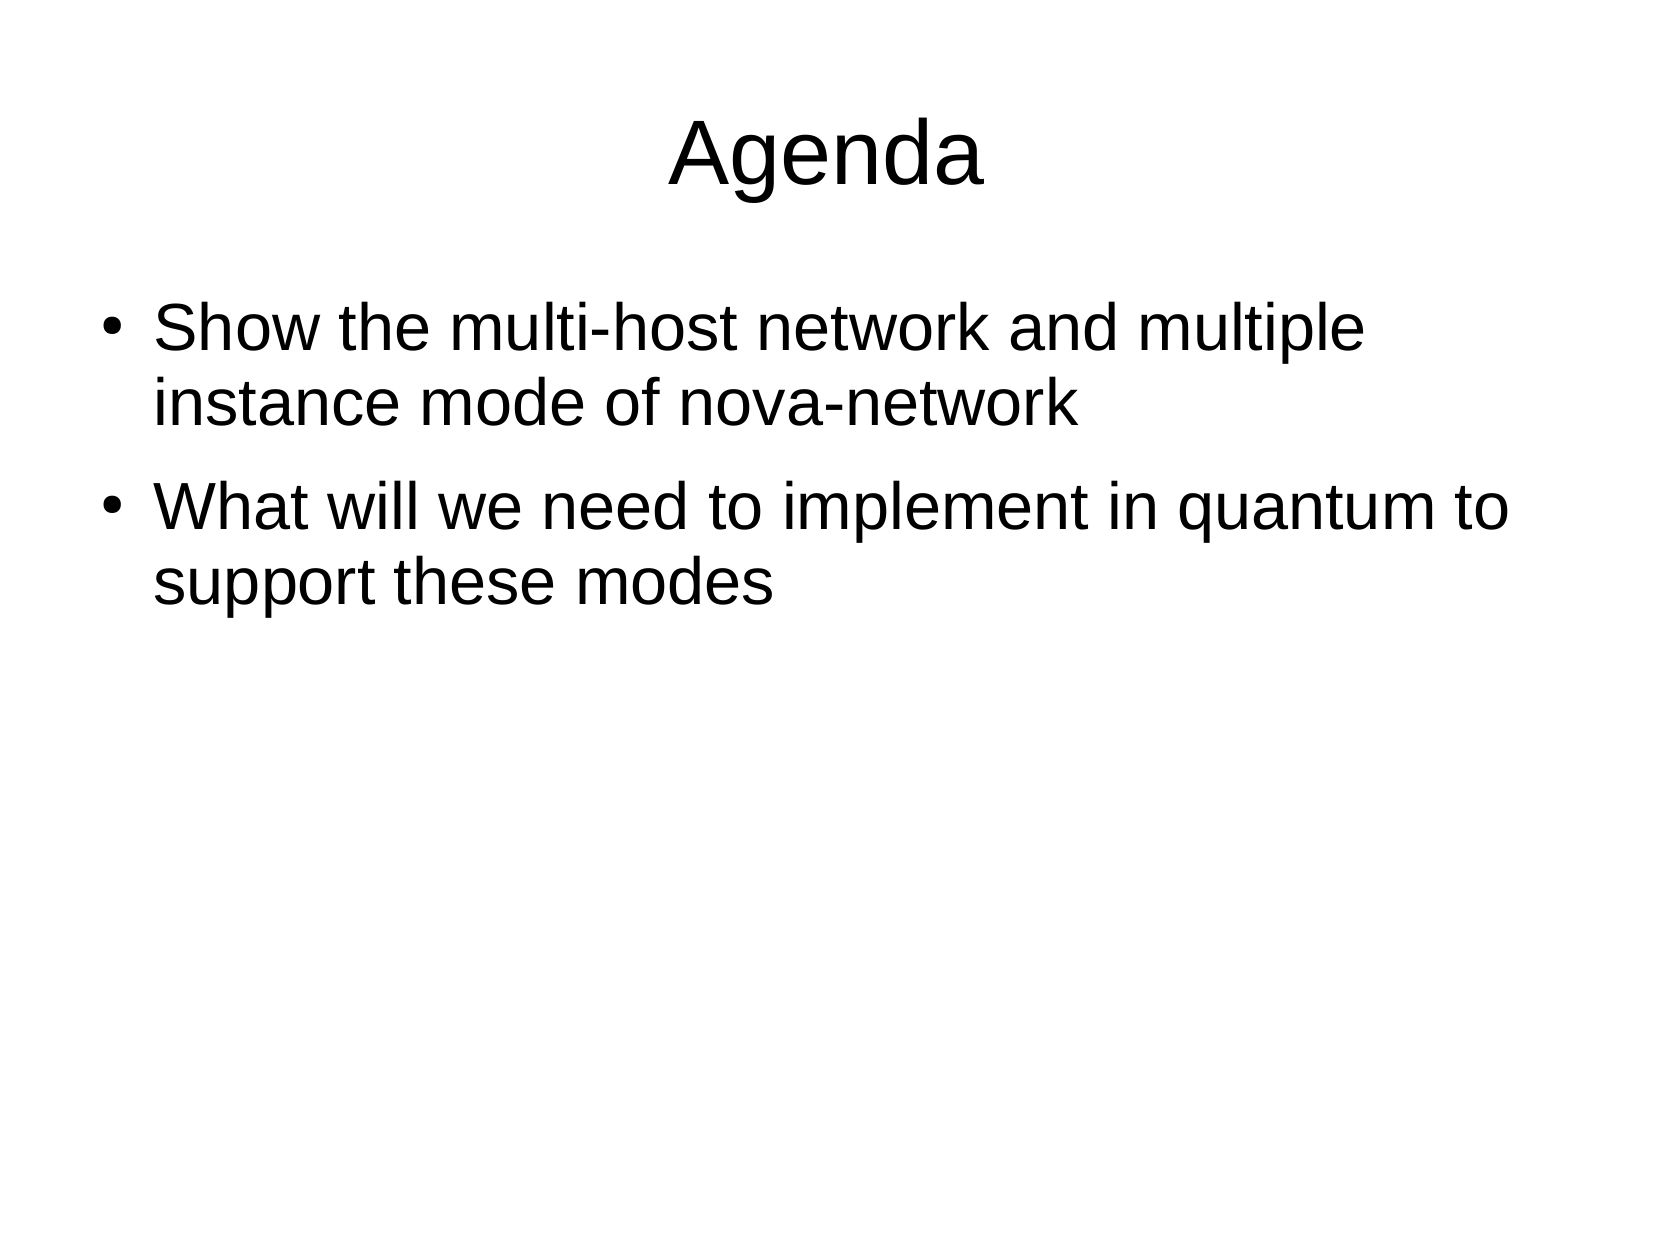

# Agenda
Show the multi-host network and multiple instance mode of nova-network
What will we need to implement in quantum to support these modes